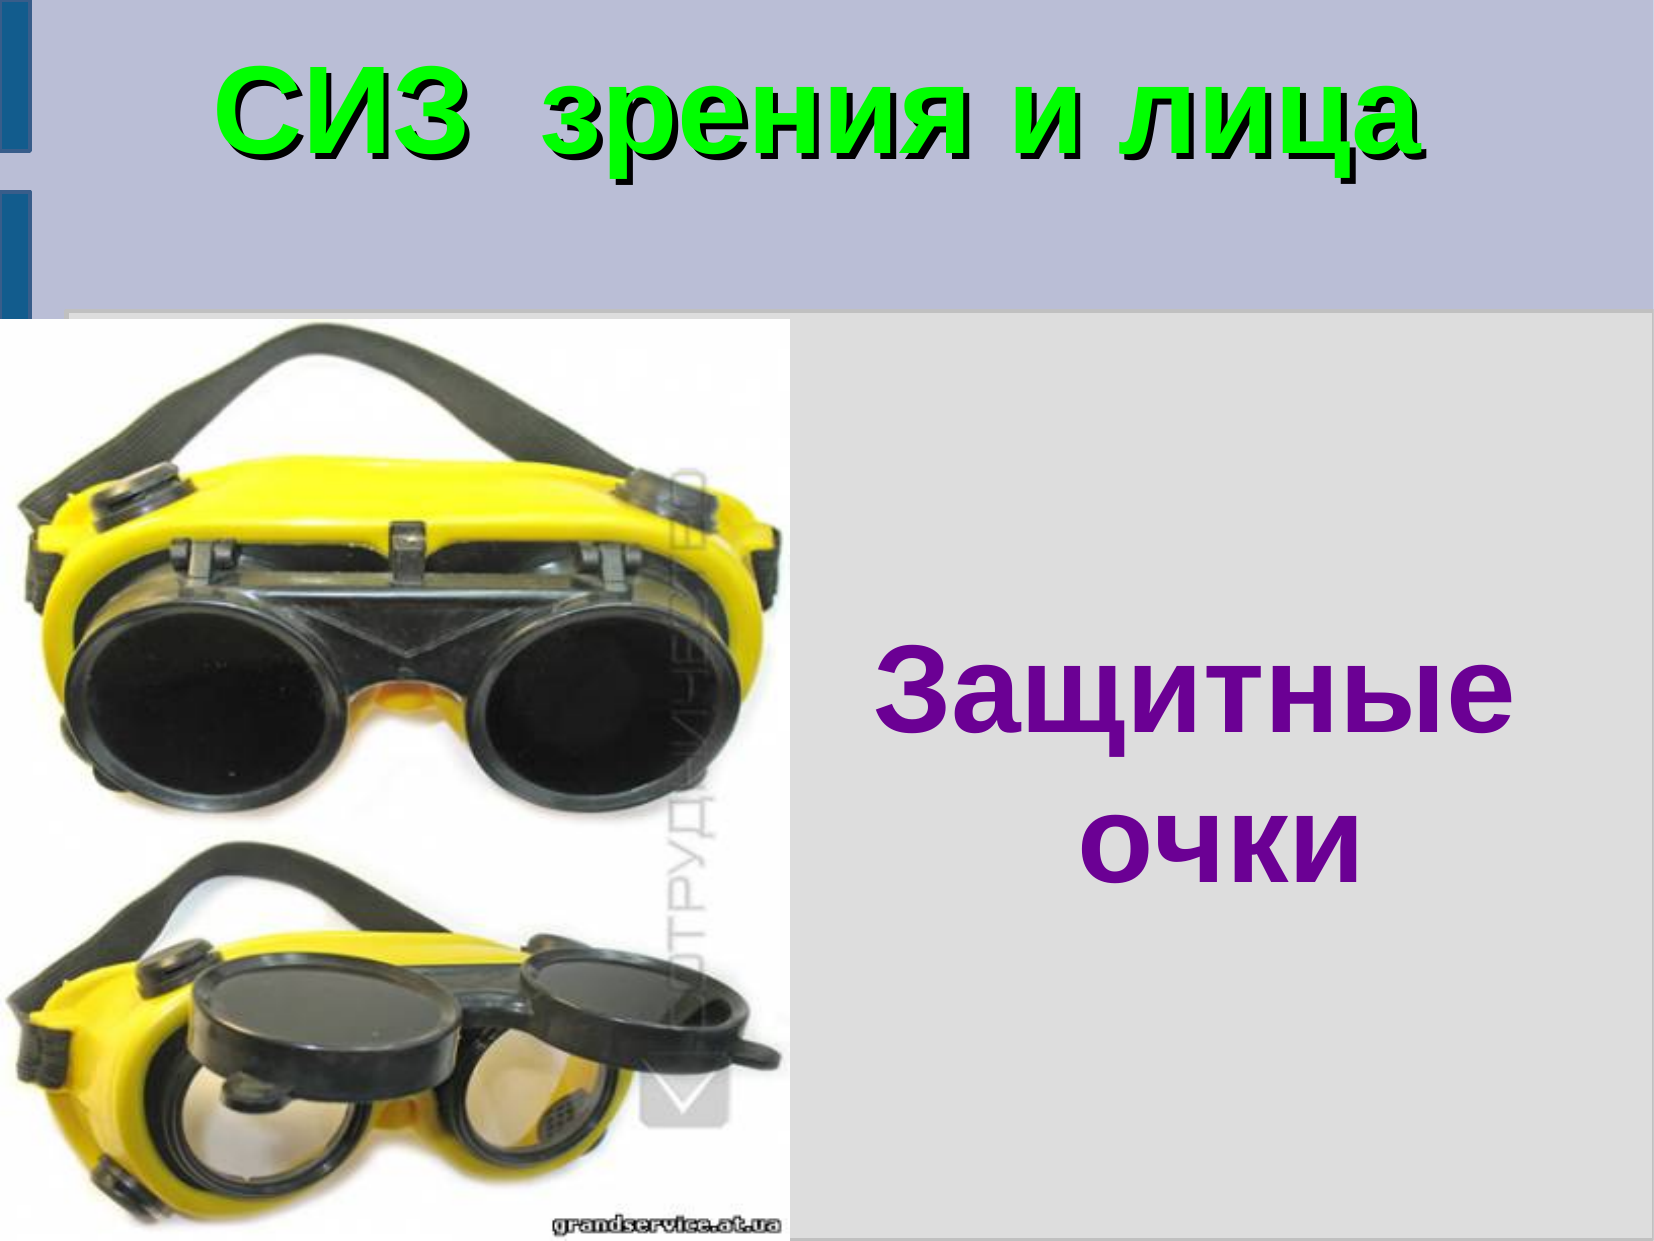

# СИЗ зрения и лица
Защитные очки